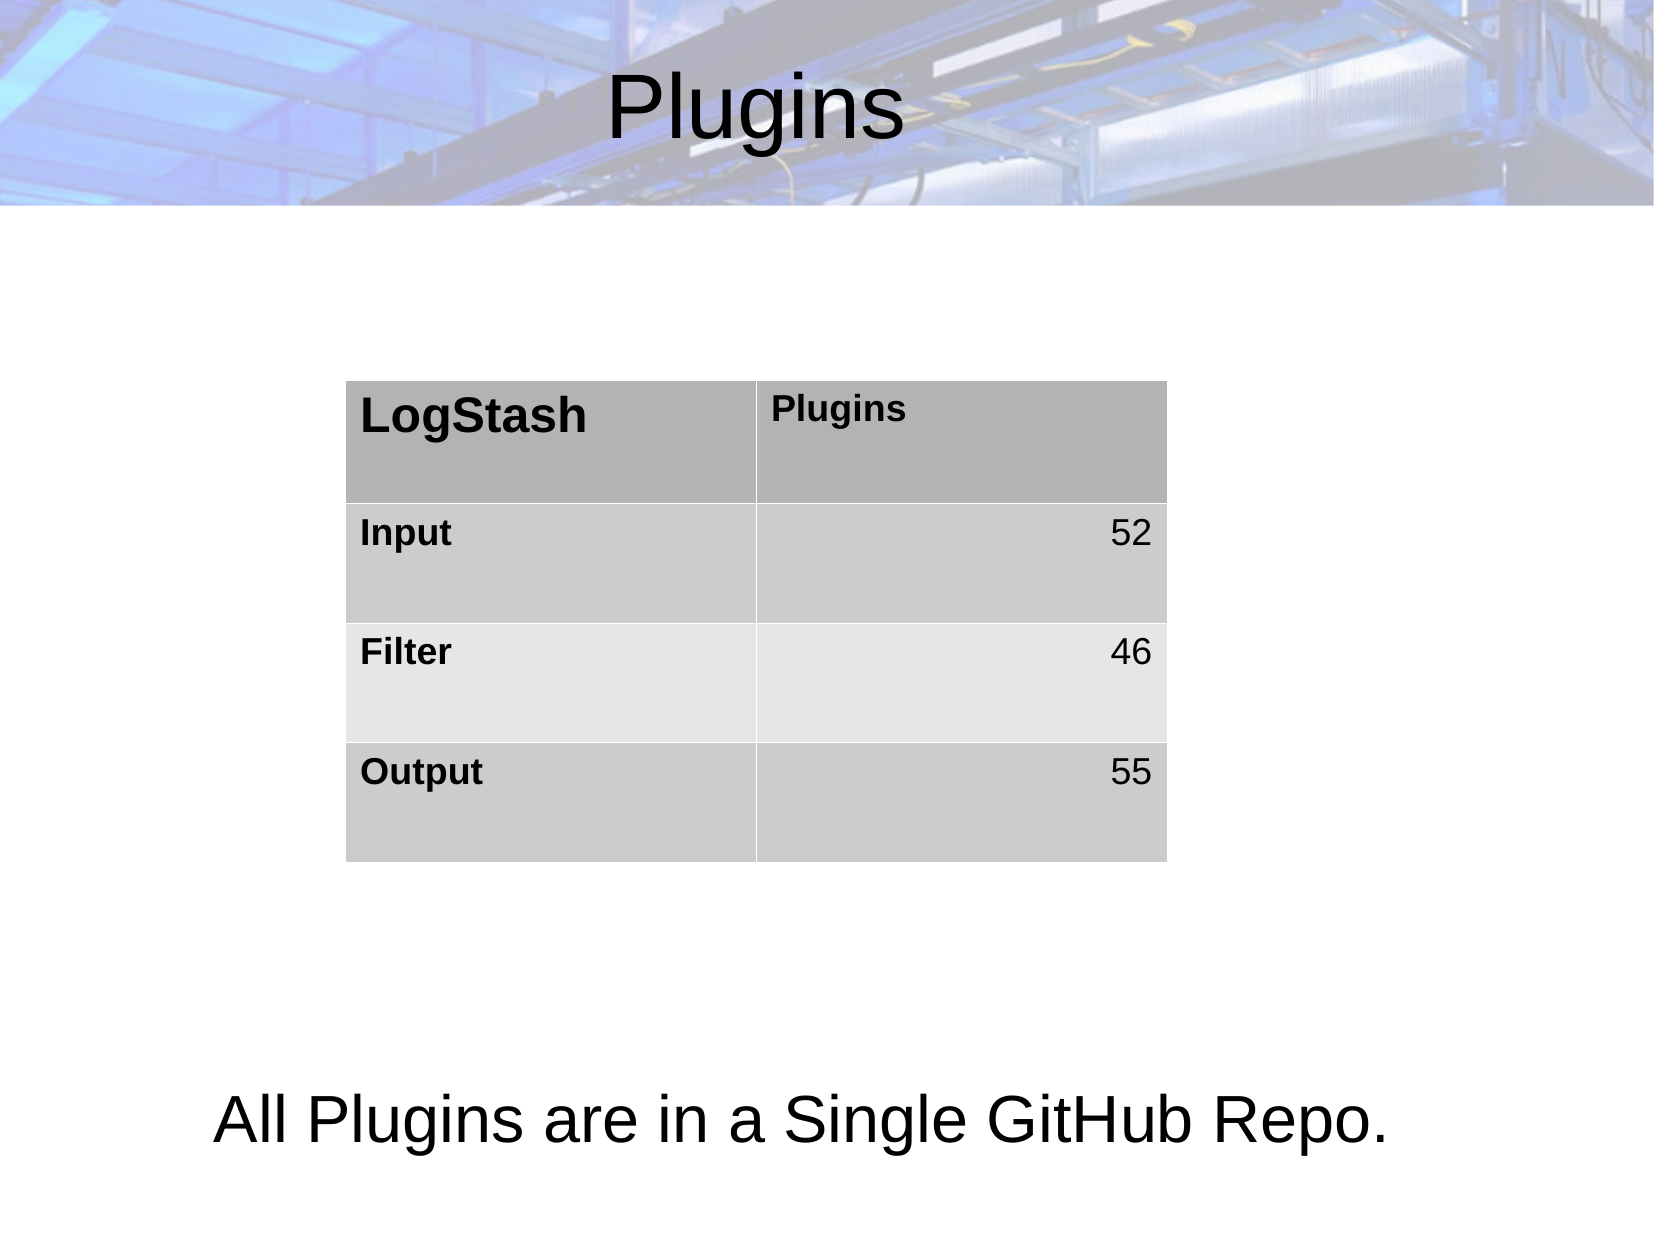

# Plugins
| LogStash | Plugins |
| --- | --- |
| Input | 52 |
| Filter | 46 |
| Output | 55 |
All Plugins are in a Single GitHub Repo.